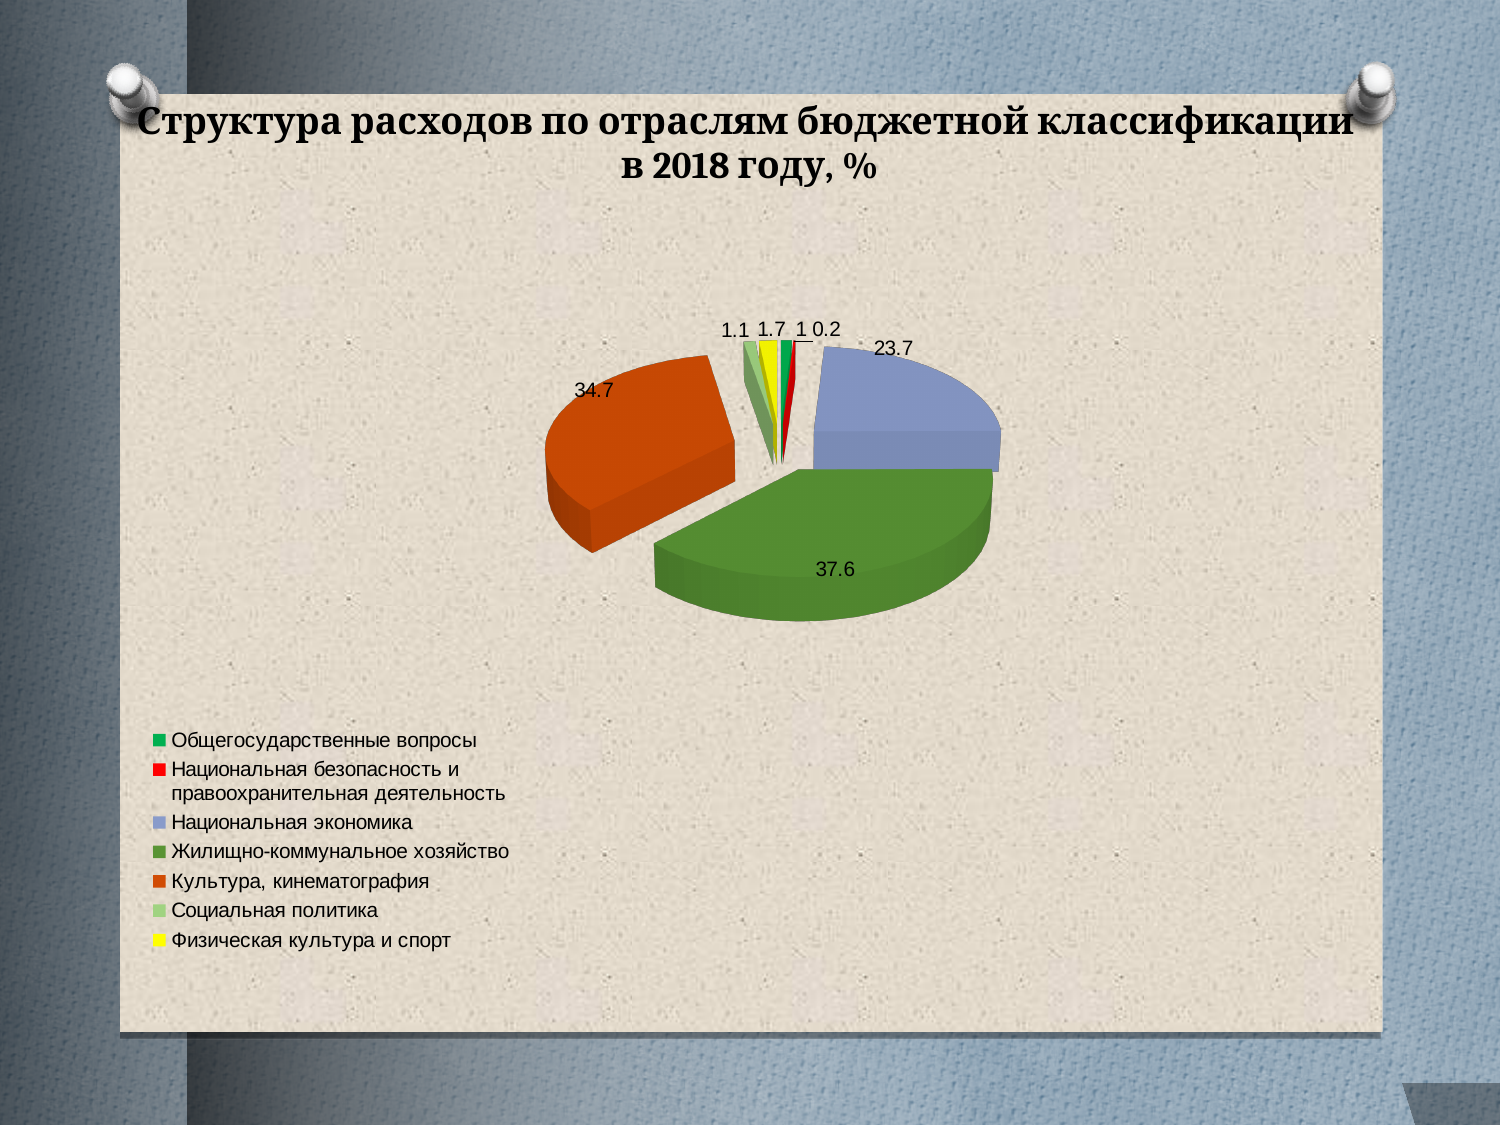

Структура расходов по отраслям бюджетной классификации
в 2018 году, %
[unsupported chart]